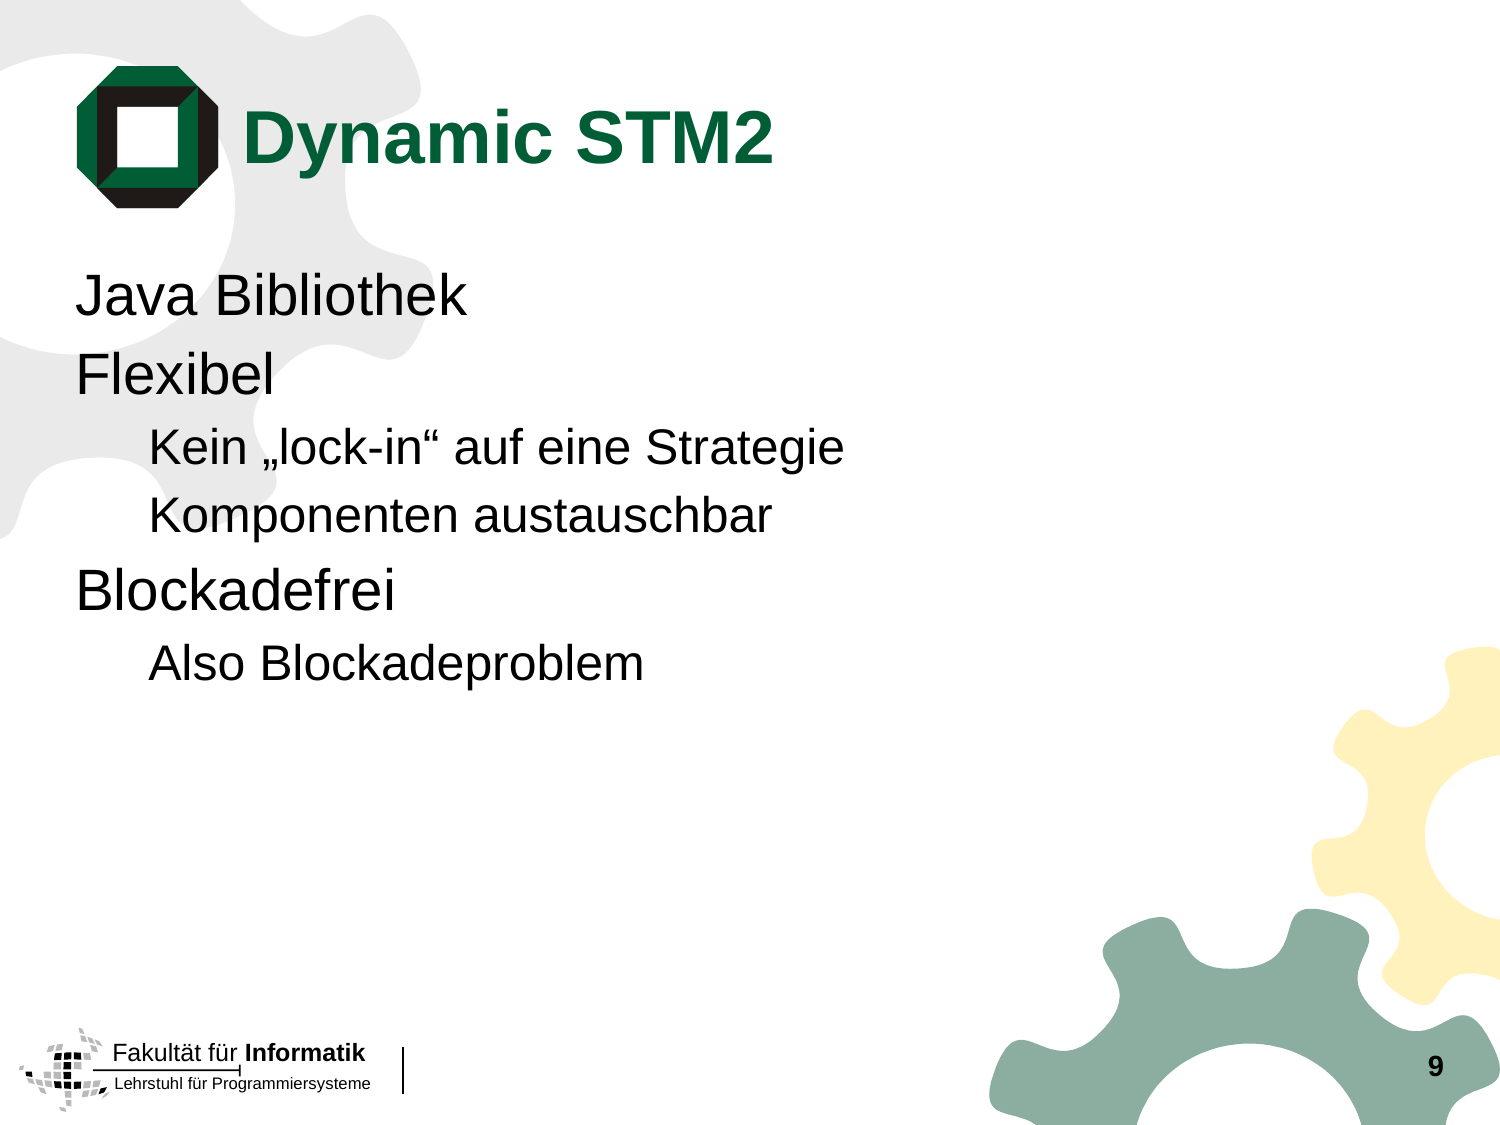

# Dynamic STM2
Java Bibliothek
Flexibel
Kein „lock-in“ auf eine Strategie
Komponenten austauschbar
Blockadefrei
Also Blockadeproblem
9